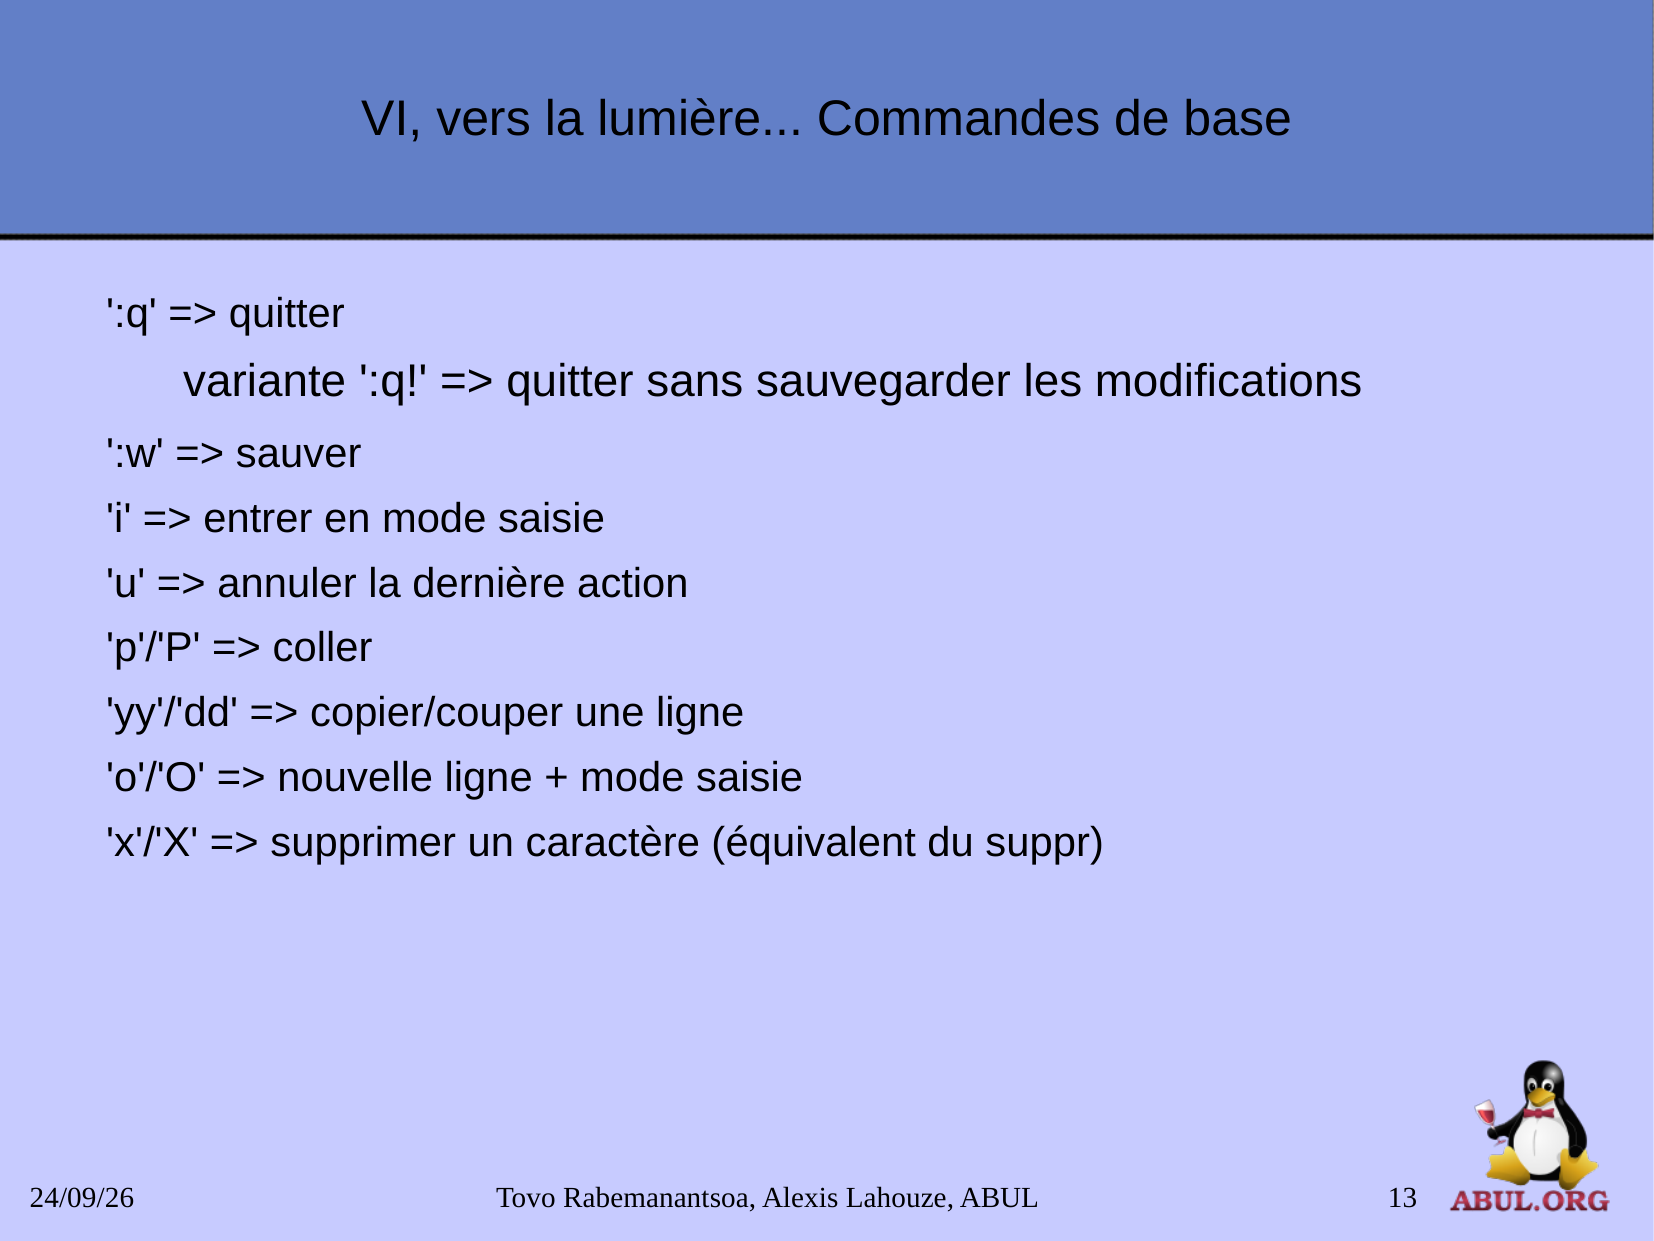

# VI, vers la lumière... Commandes de base
':q' => quitter
variante ':q!' => quitter sans sauvegarder les modifications
':w' => sauver
'i' => entrer en mode saisie
'u' => annuler la dernière action
'p'/'P' => coller
'yy'/'dd' => copier/couper une ligne
'o'/'O' => nouvelle ligne + mode saisie
'x'/'X' => supprimer un caractère (équivalent du suppr)
Tovo Rabemanantsoa, Alexis Lahouze, ABUL
13